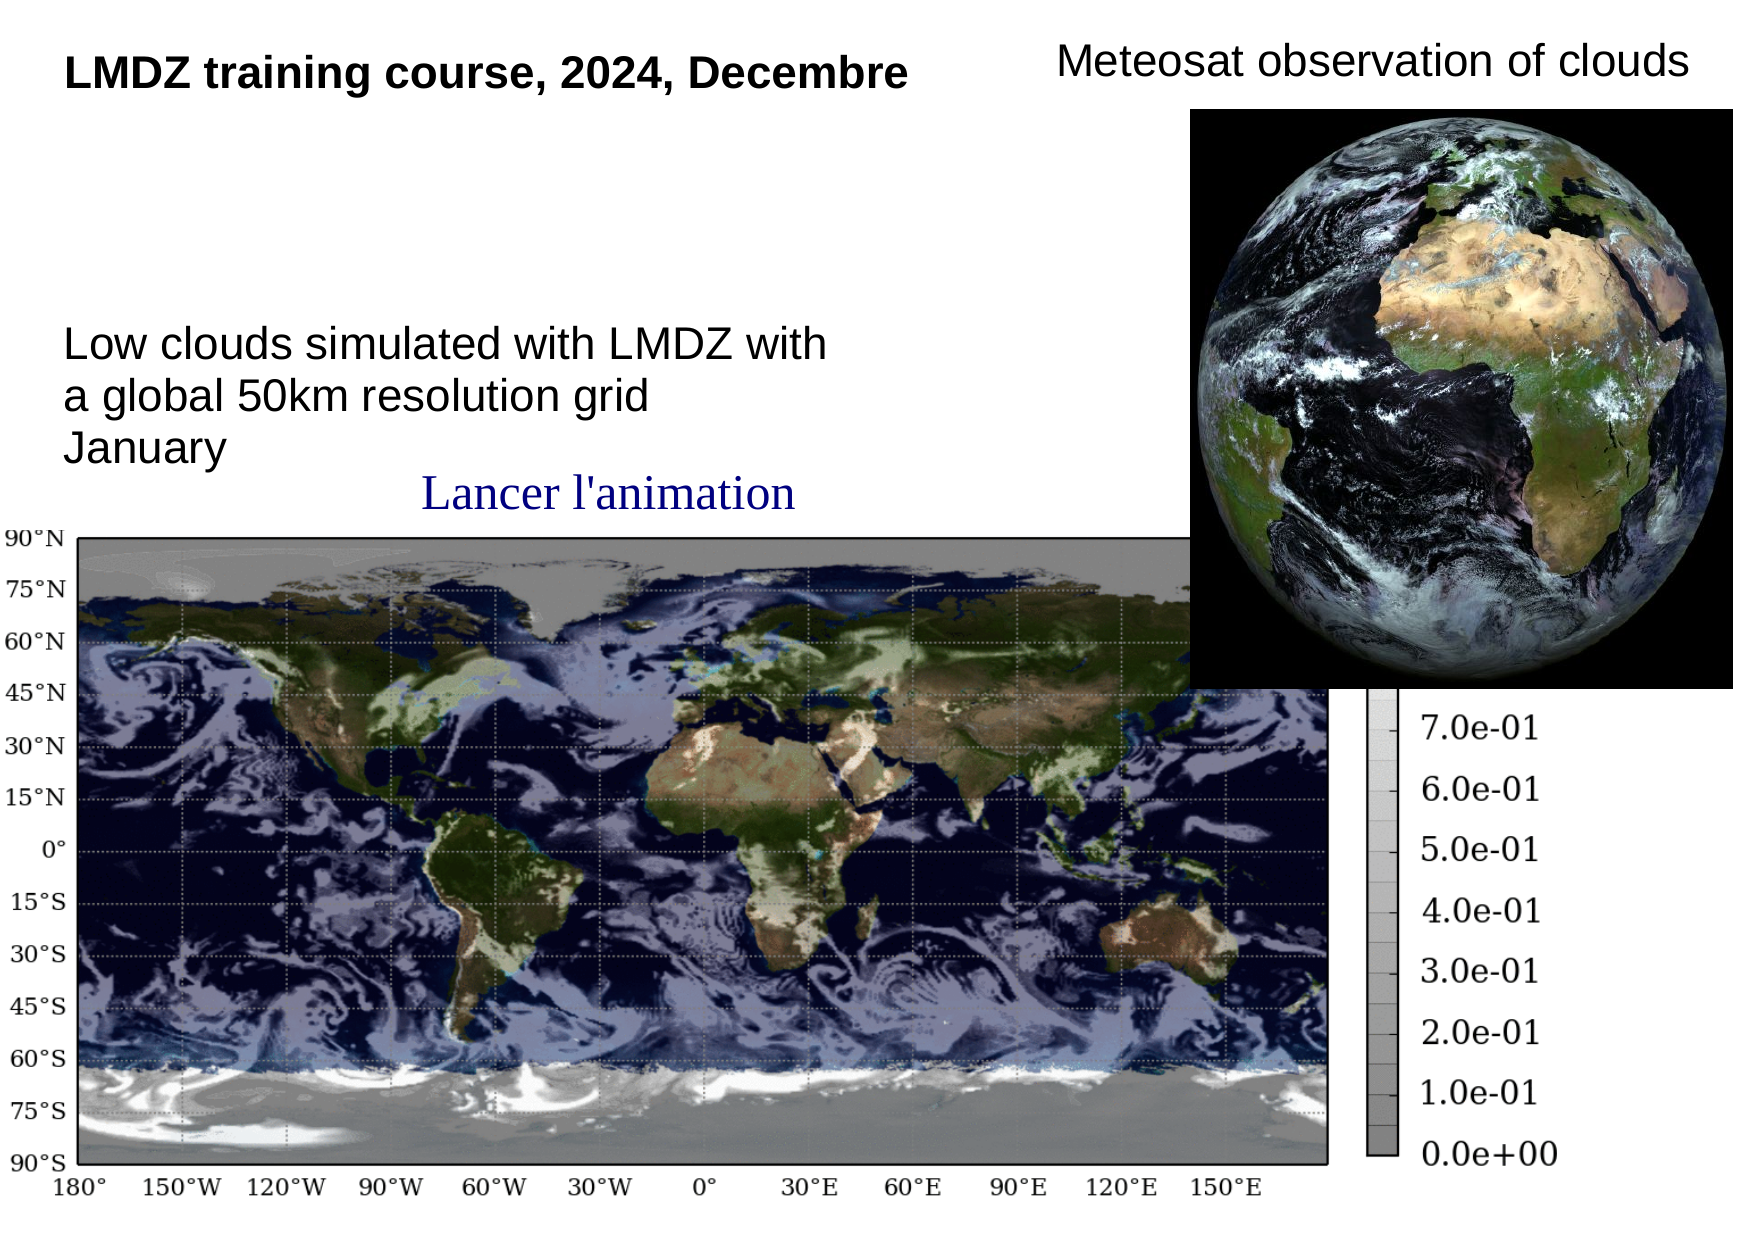

Meteosat observation of clouds
LMDZ training course, 2024, Decembre
Low clouds simulated with LMDZ with
a global 50km resolution grid
January
Lancer l'animation